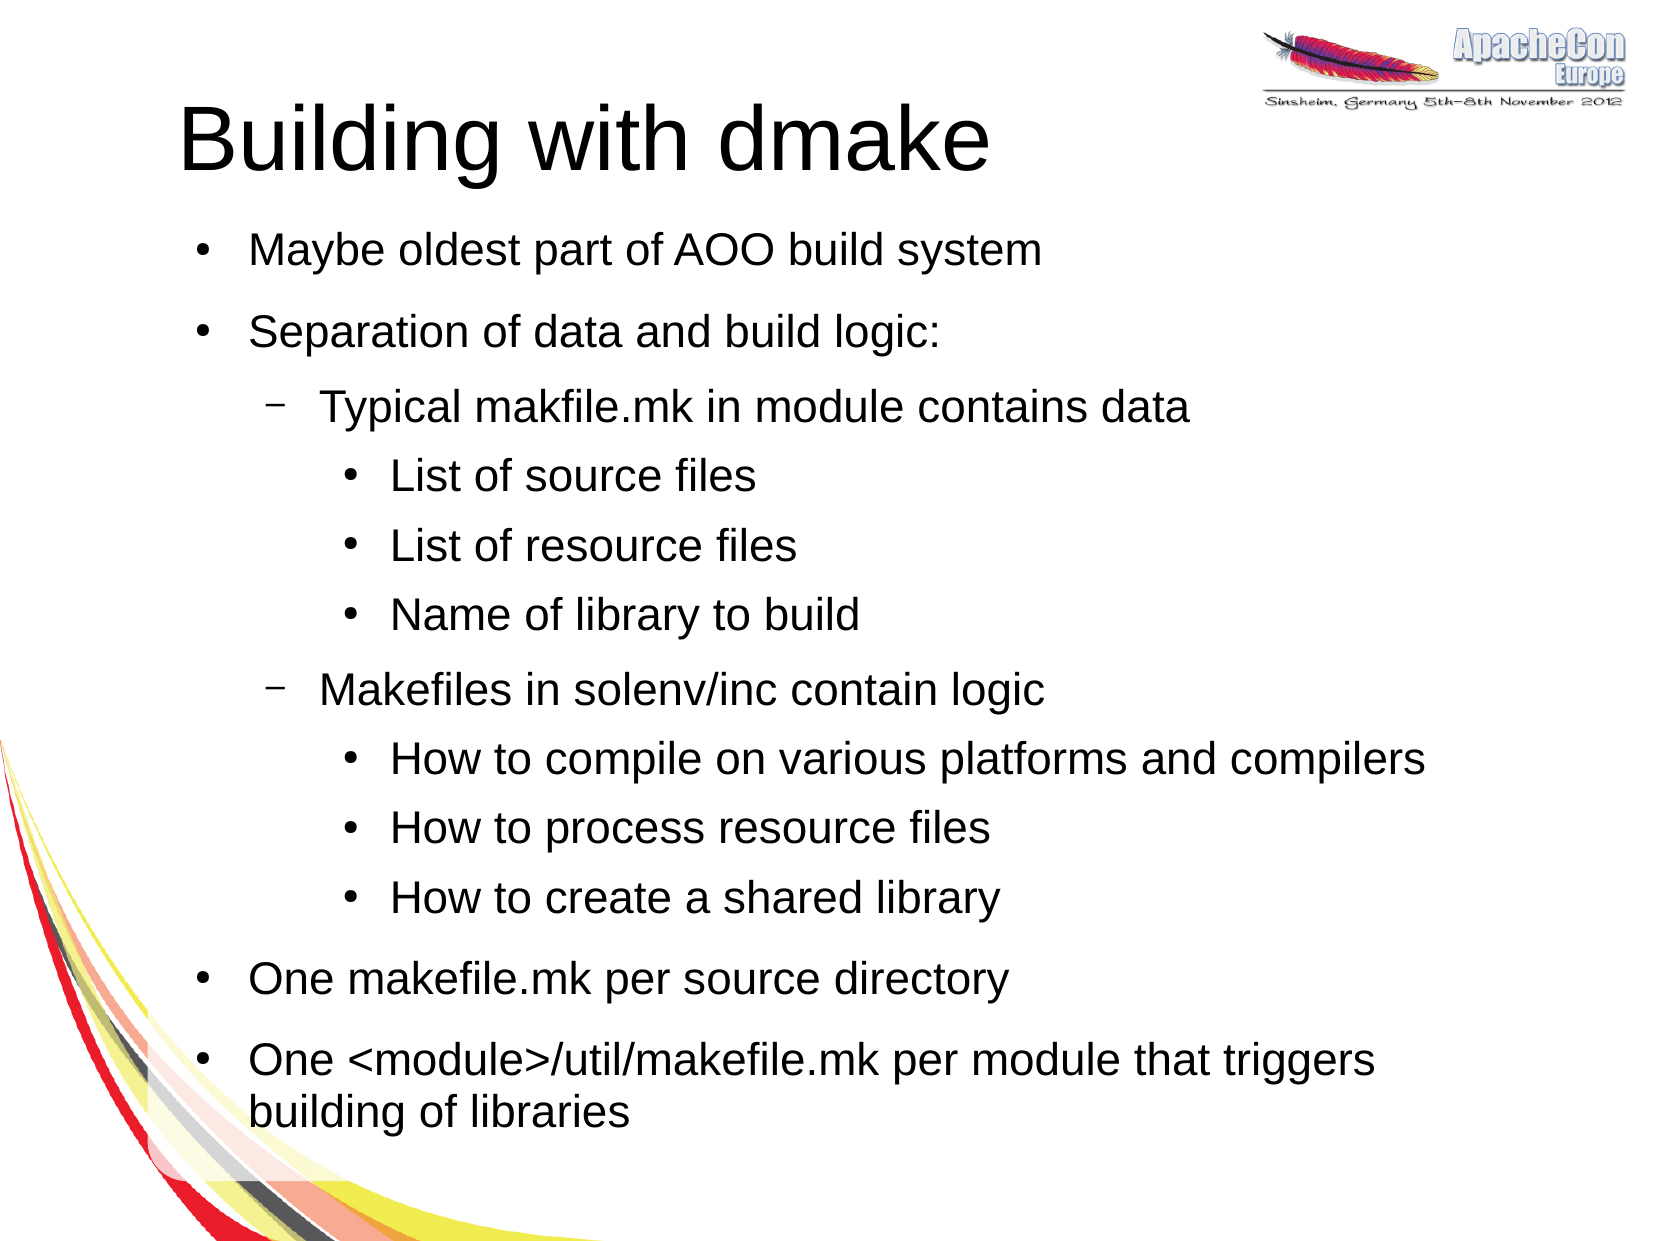

# Building with dmake
Maybe oldest part of AOO build system
Separation of data and build logic:
Typical makfile.mk in module contains data
List of source files
List of resource files
Name of library to build
Makefiles in solenv/inc contain logic
How to compile on various platforms and compilers
How to process resource files
How to create a shared library
One makefile.mk per source directory
One <module>/util/makefile.mk per module that triggers building of libraries